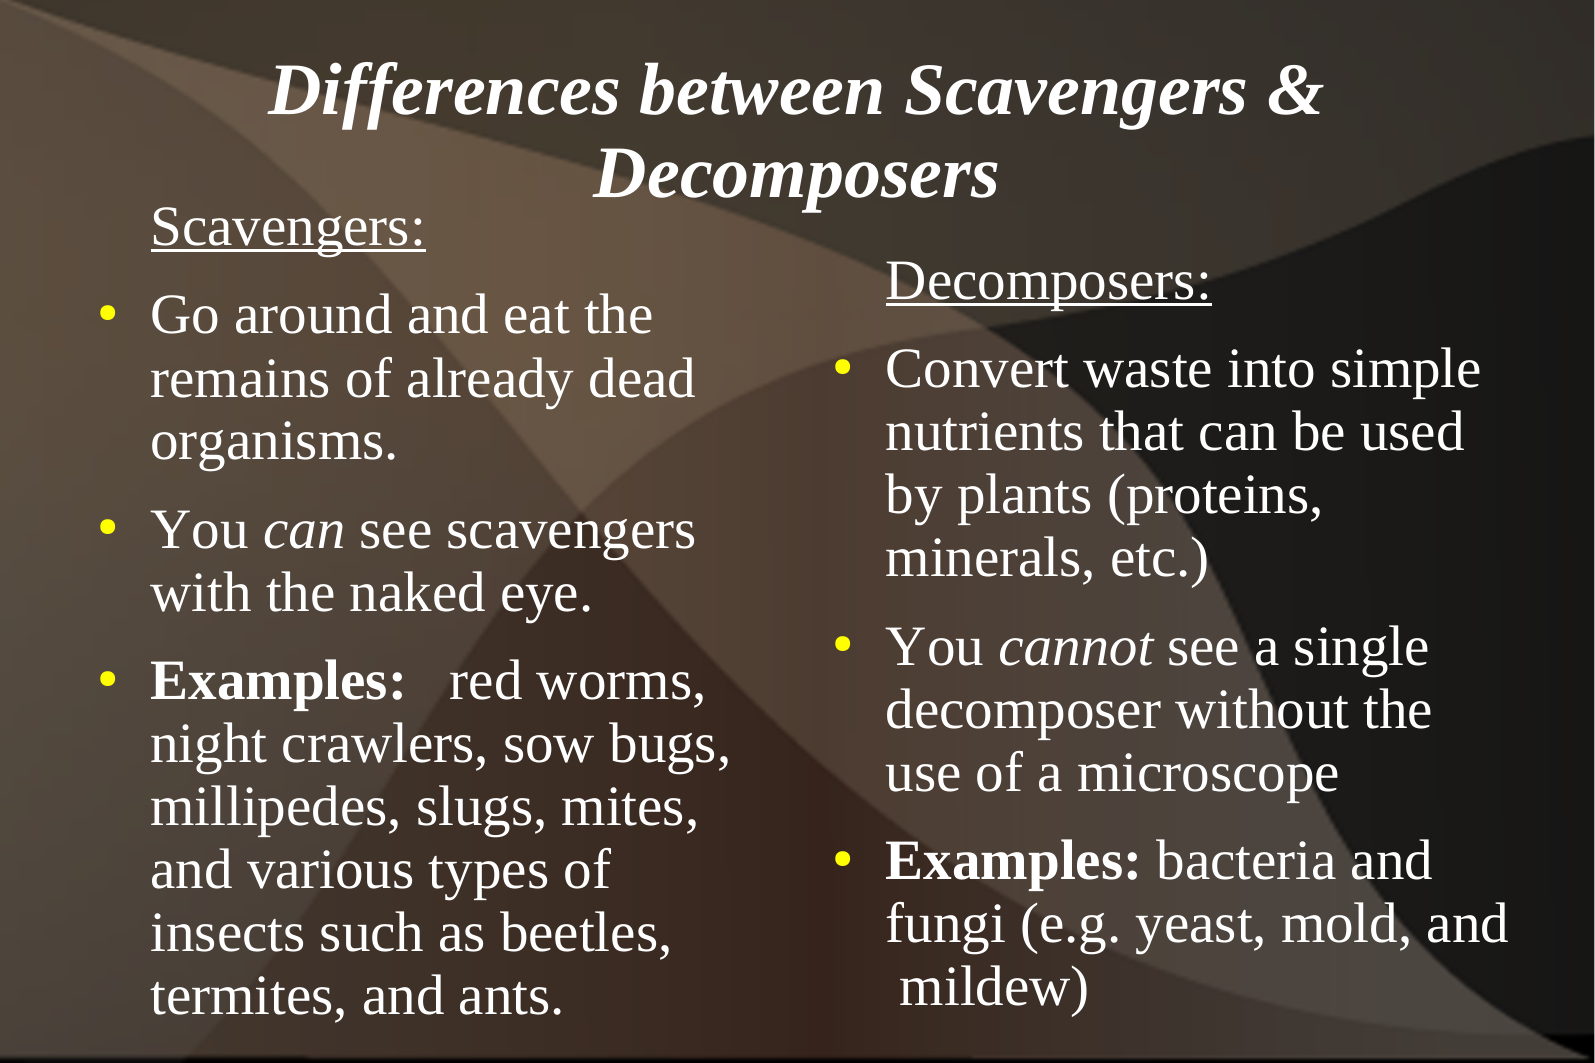

# Differences between Scavengers & Decomposers
Scavengers:
Go around and eat the remains of already dead organisms.
You can see scavengers with the naked eye.
Examples: red worms, night crawlers, sow bugs, millipedes, slugs, mites, and various types of insects such as beetles, termites, and ants.
Decomposers:
Convert waste into simple nutrients that can be used by plants (proteins, minerals, etc.)
You cannot see a single decomposer without the use of a microscope
Examples: bacteria and fungi (e.g. yeast, mold, and mildew)